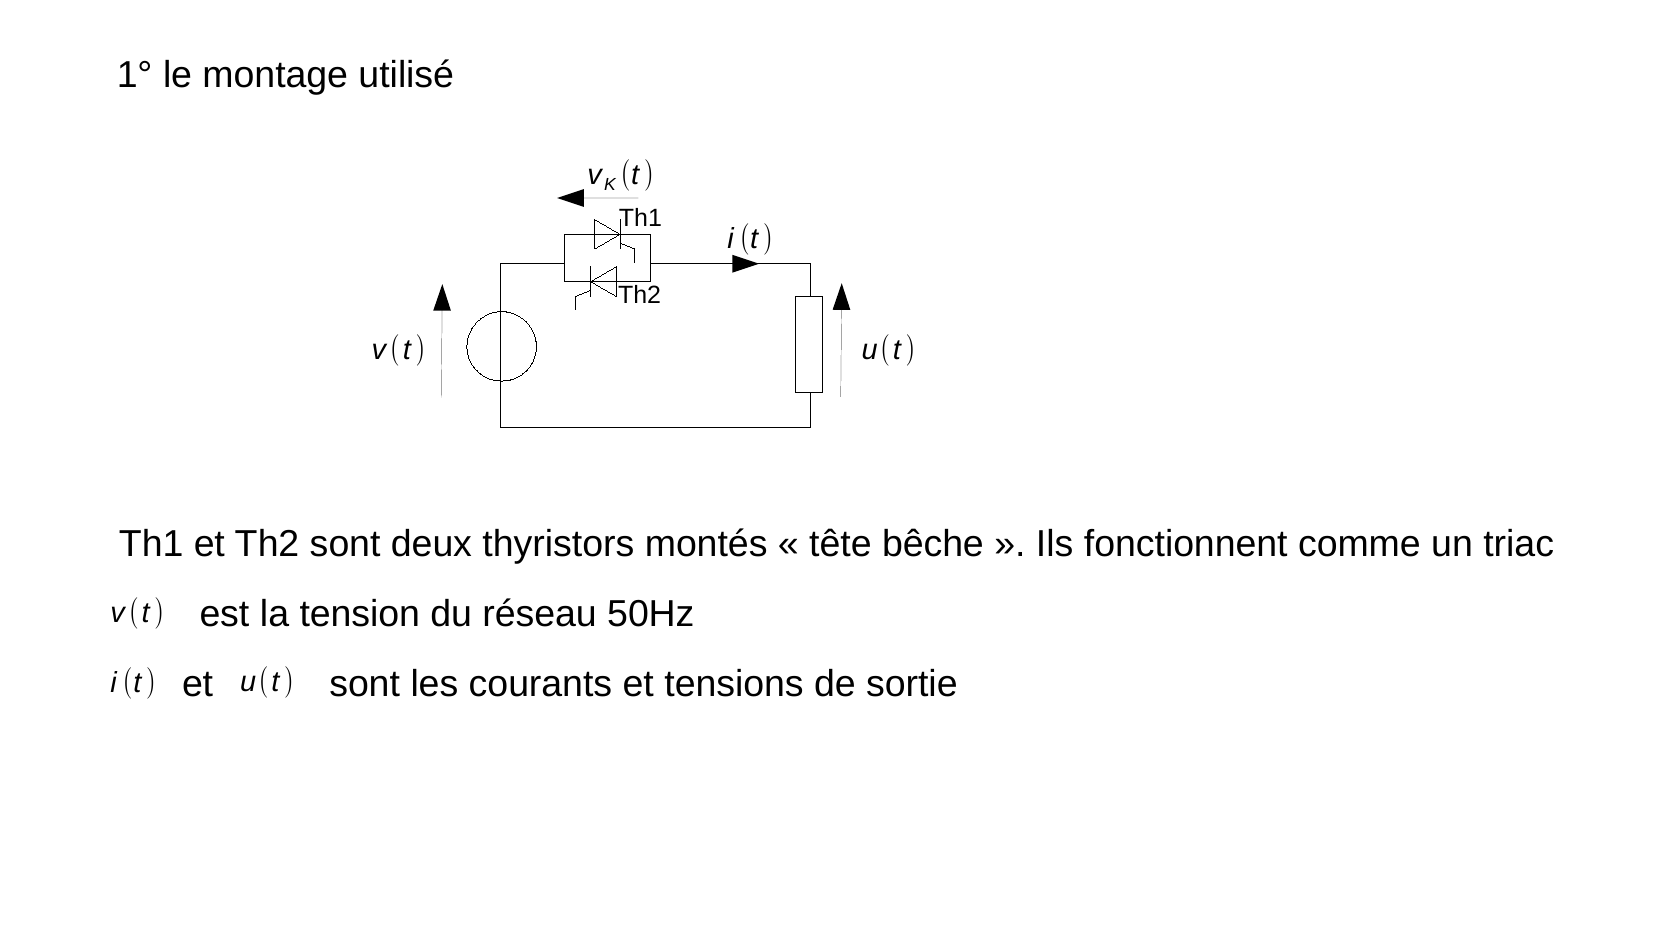

1° le montage utilisé
Th1
Th2
Th1 et Th2 sont deux thyristors montés « tête bêche ». Ils fonctionnent comme un triac
est la tension du réseau 50Hz
et
sont les courants et tensions de sortie